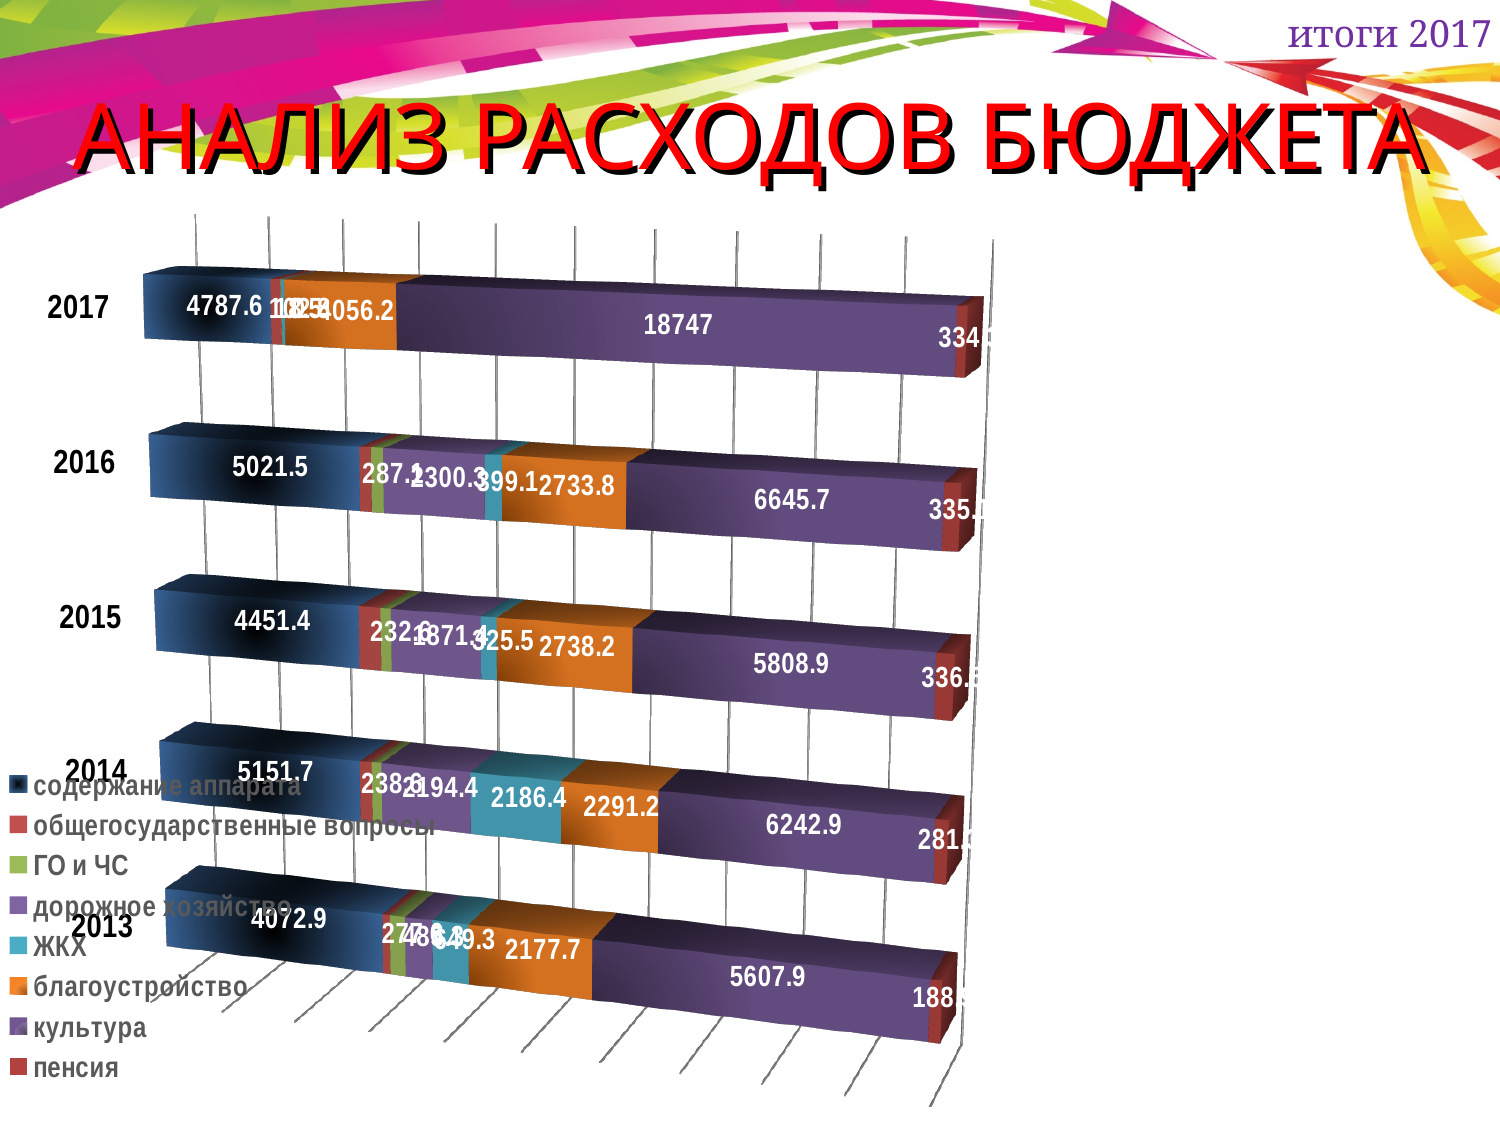

итоги 2017
# АНАЛИЗ РАСХОДОВ БЮДЖЕТА
[unsupported chart]